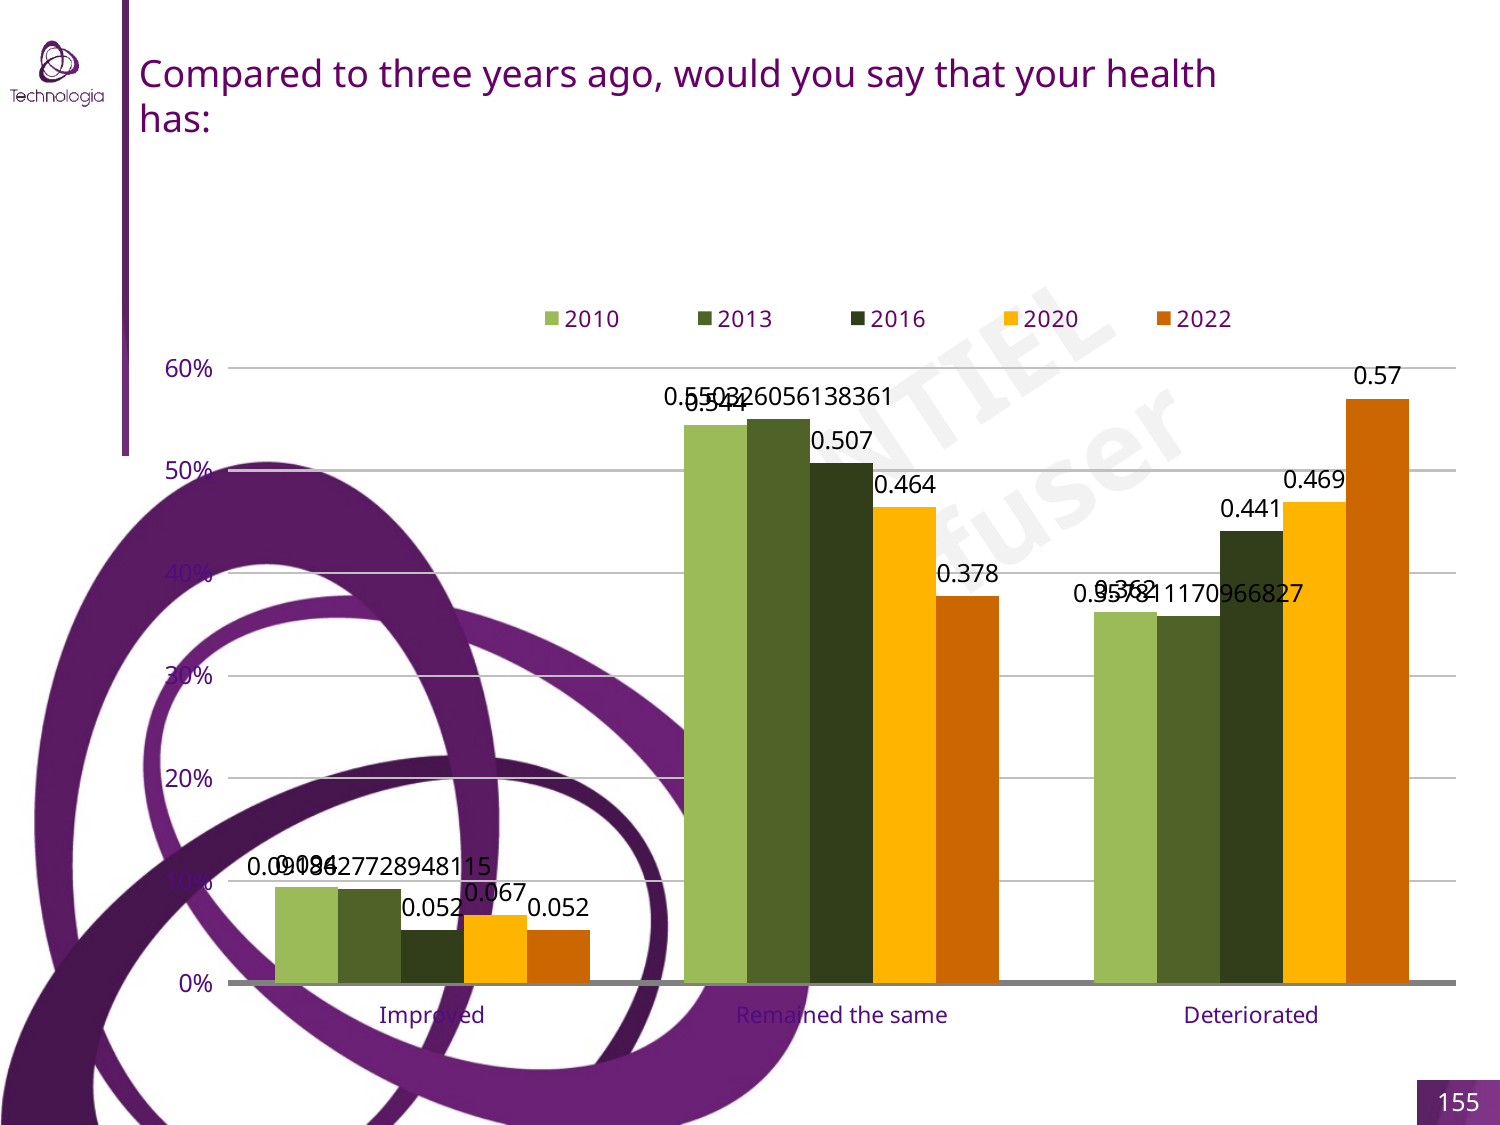

# Compared to three years ago, would you say that your health has:
### Chart
| Category | 2010 | 2013 | 2016 | 2020 | 2022 |
|---|---|---|---|---|---|
| Improved | 0.094 | 0.0918627728948115 | 0.052 | 0.067 | 0.052 |
| Remained the same | 0.544 | 0.550326056138361 | 0.507 | 0.464 | 0.378 |
| Deteriorated | 0.362 | 0.357811170966827 | 0.441 | 0.469 | 0.57 |